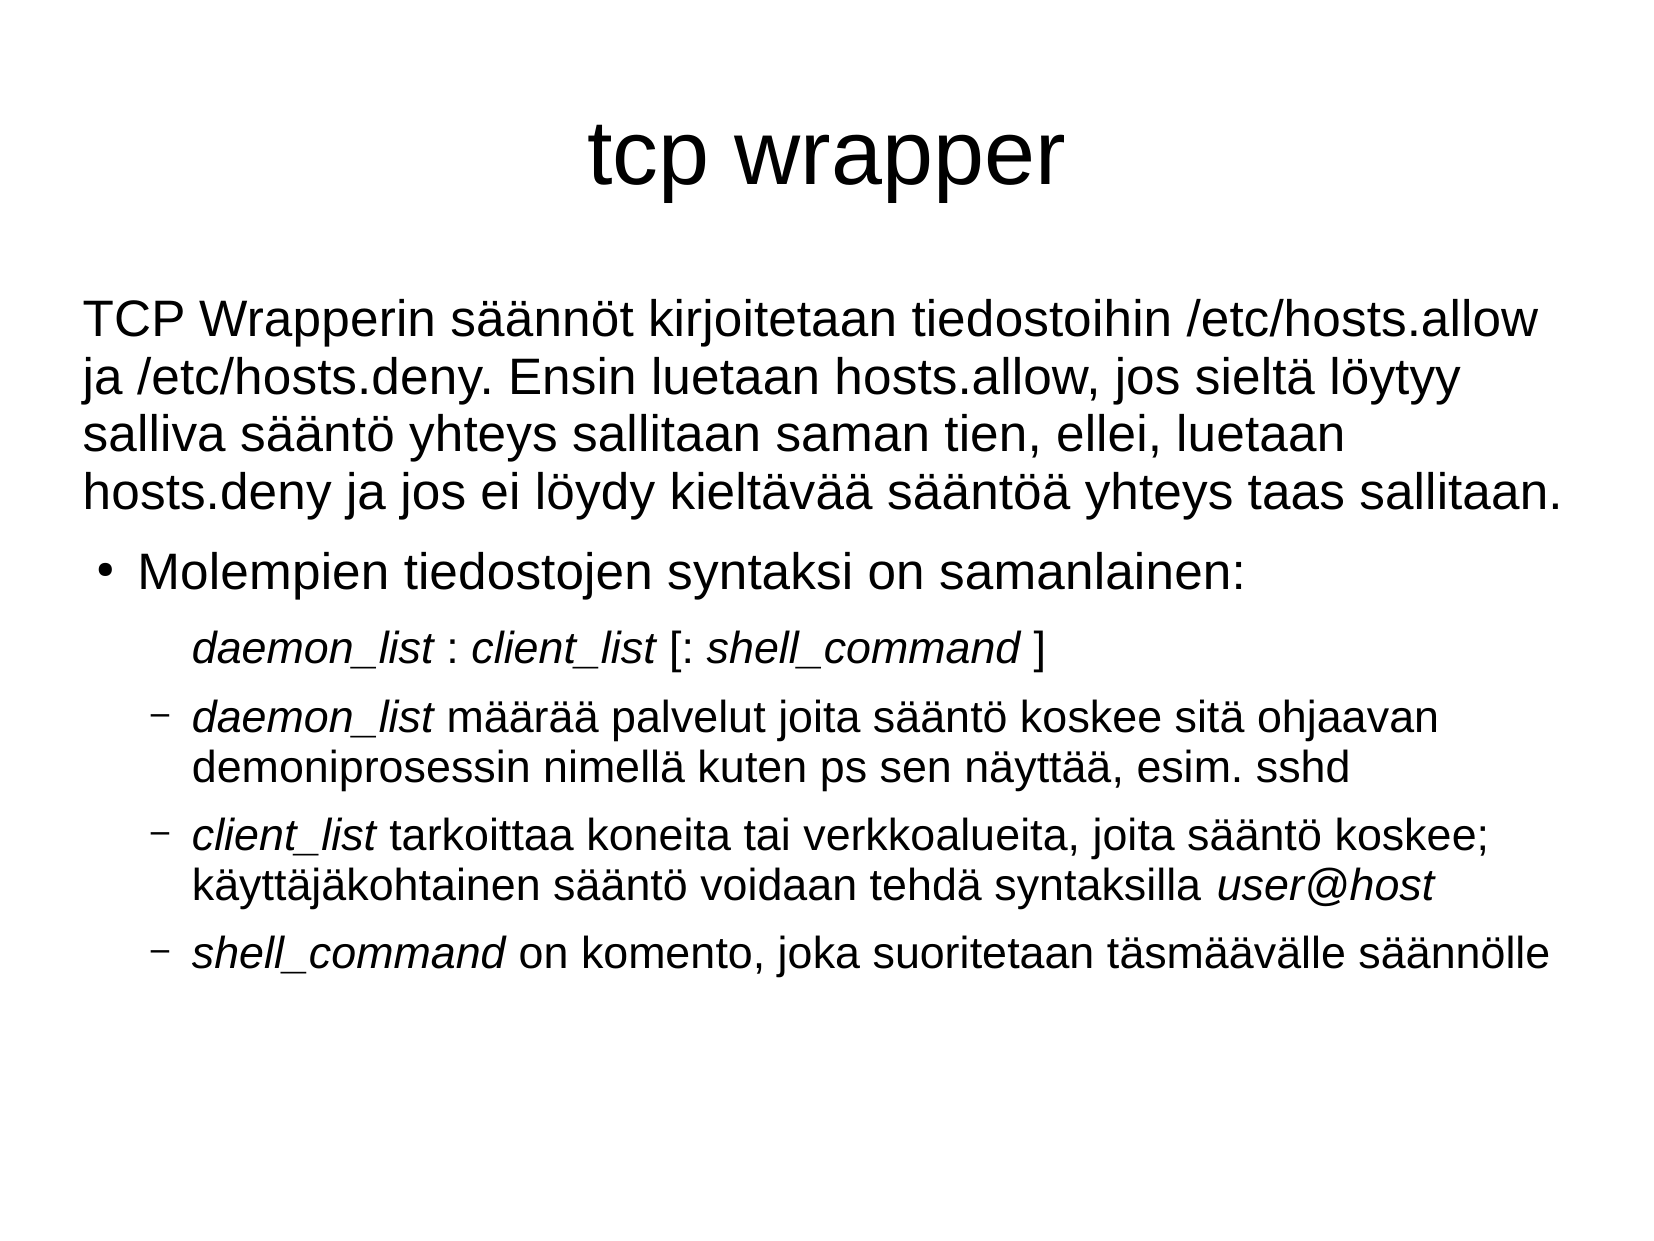

# tcp wrapper
TCP Wrapperin säännöt kirjoitetaan tiedostoihin /etc/hosts.allow ja /etc/hosts.deny. Ensin luetaan hosts.allow, jos sieltä löytyy salliva sääntö yhteys sallitaan saman tien, ellei, luetaan hosts.deny ja jos ei löydy kieltävää sääntöä yhteys taas sallitaan.
Molempien tiedostojen syntaksi on samanlainen:
daemon_list : client_list [: shell_command ]
daemon_list määrää palvelut joita sääntö koskee sitä ohjaavan demoniprosessin nimellä kuten ps sen näyttää, esim. sshd
client_list tarkoittaa koneita tai verkkoalueita, joita sääntö koskee; käyttäjäkohtainen sääntö voidaan tehdä syntaksilla user@host
shell_command on komento, joka suoritetaan täsmäävälle säännölle